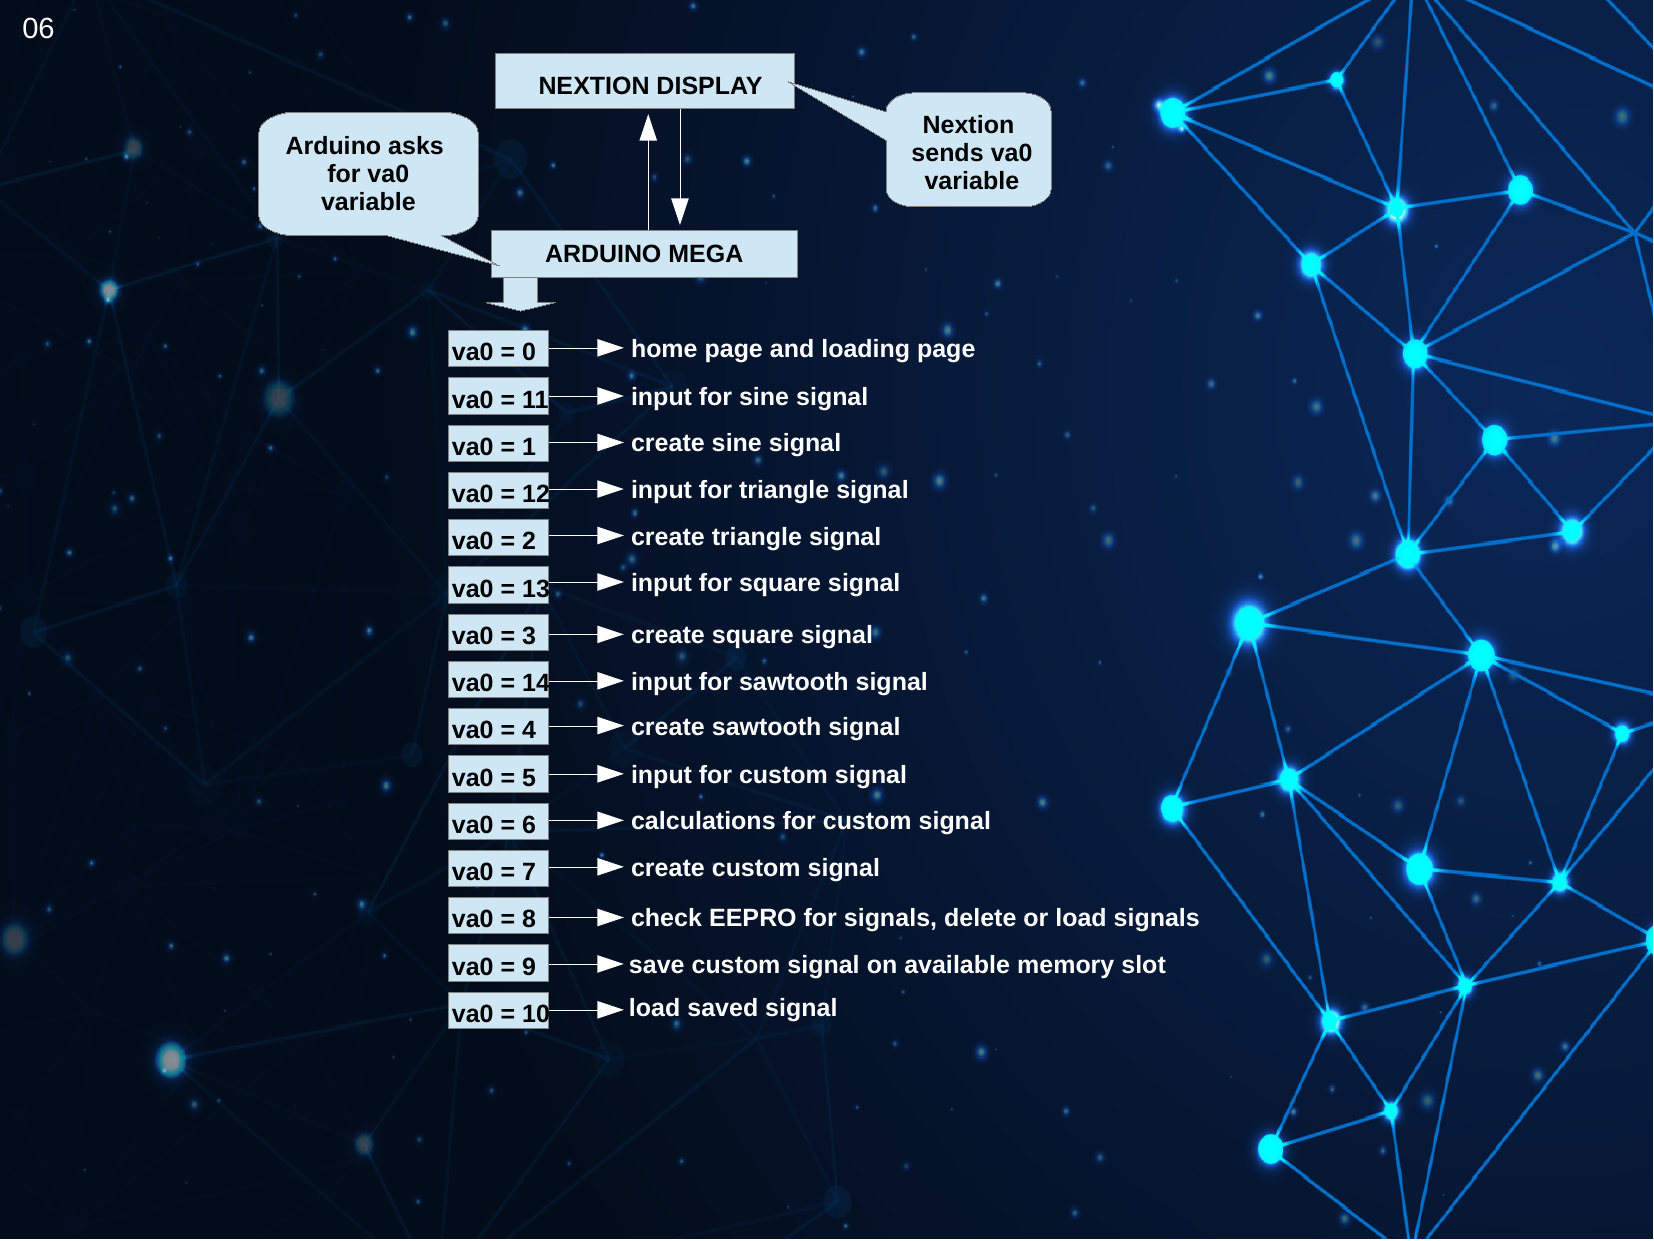

# 06
NEXTION DISPLAY
Nextion
sends va0
variable
Arduino asks
for va0
variable
ARDUINO MEGA
home page and loading page
va0 = 0
input for sine signal
va0 = 11
create sine signal
va0 = 1
input for triangle signal
va0 = 12
create triangle signal
va0 = 2
input for square signal
va0 = 13
create square signal
va0 = 3
input for sawtooth signal
va0 = 14
create sawtooth signal
va0 = 4
input for custom signal
va0 = 5
calculations for custom signal
va0 = 6
create custom signal
va0 = 7
check EEPRO for signals, delete or load signals
va0 = 8
save custom signal on available memory slot
va0 = 9
load saved signal
va0 = 10